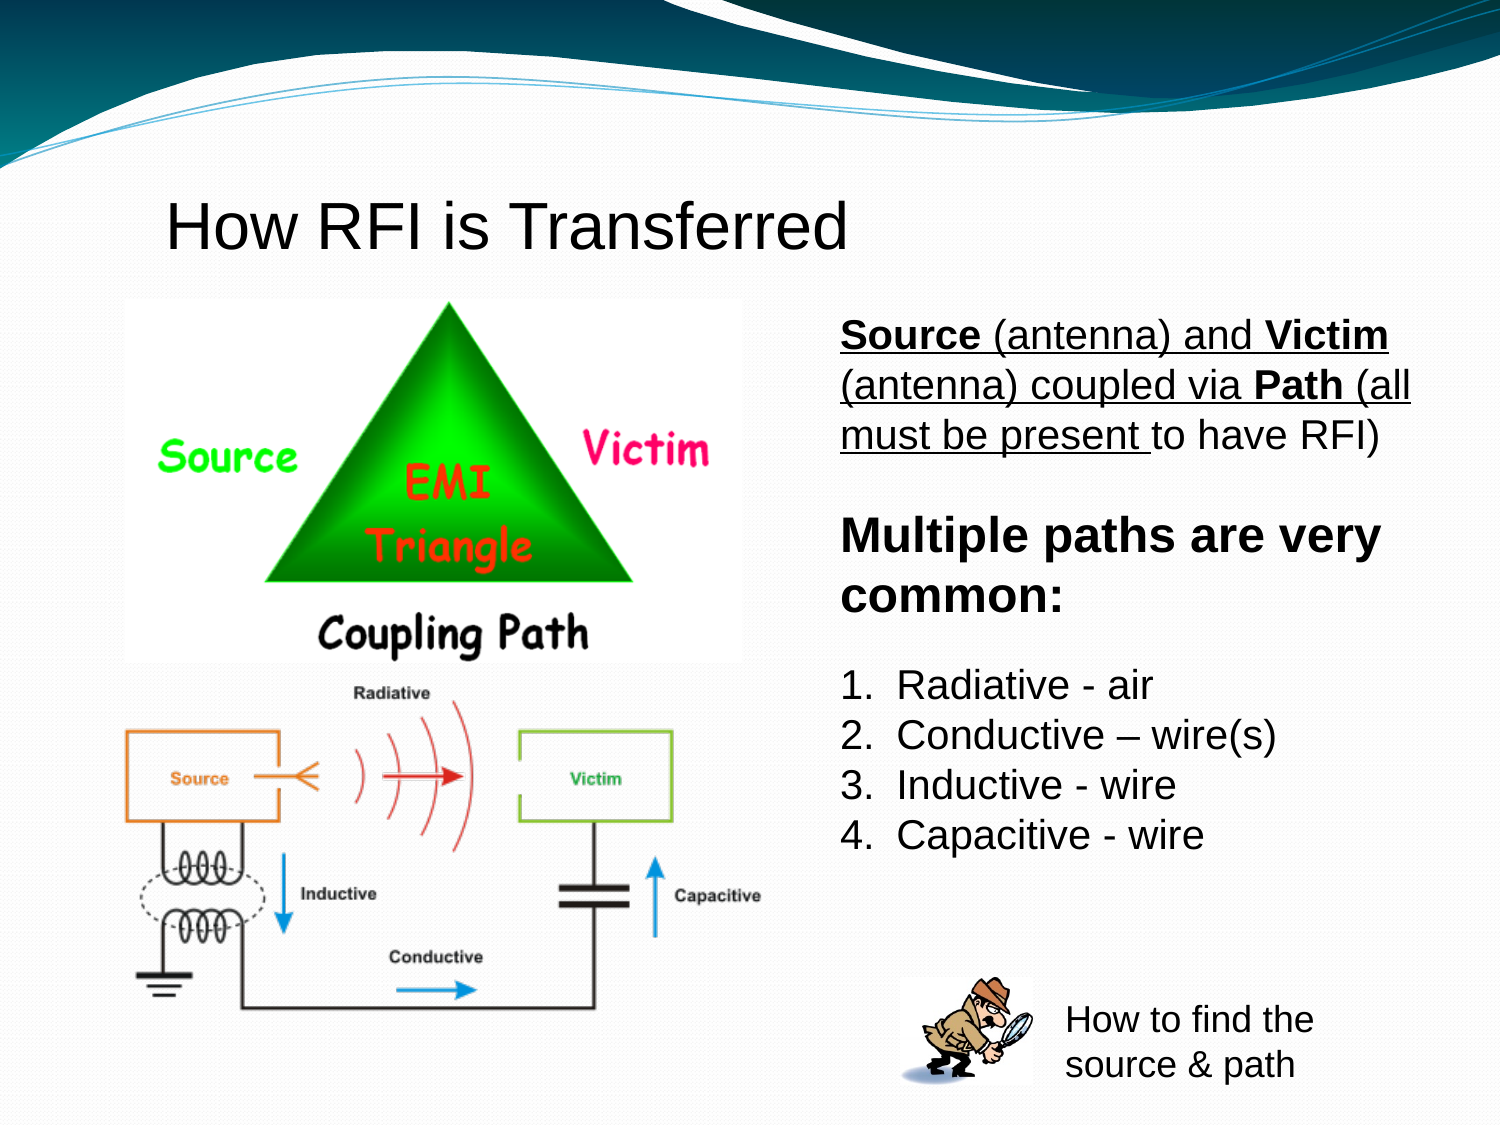

How RFI is Transferred
Source (antenna) and Victim (antenna) coupled via Path (all must be present to have RFI)
Multiple paths are very common:
Radiative - air
Conductive – wire(s)
Inductive - wire
Capacitive - wire
How to find the source & path